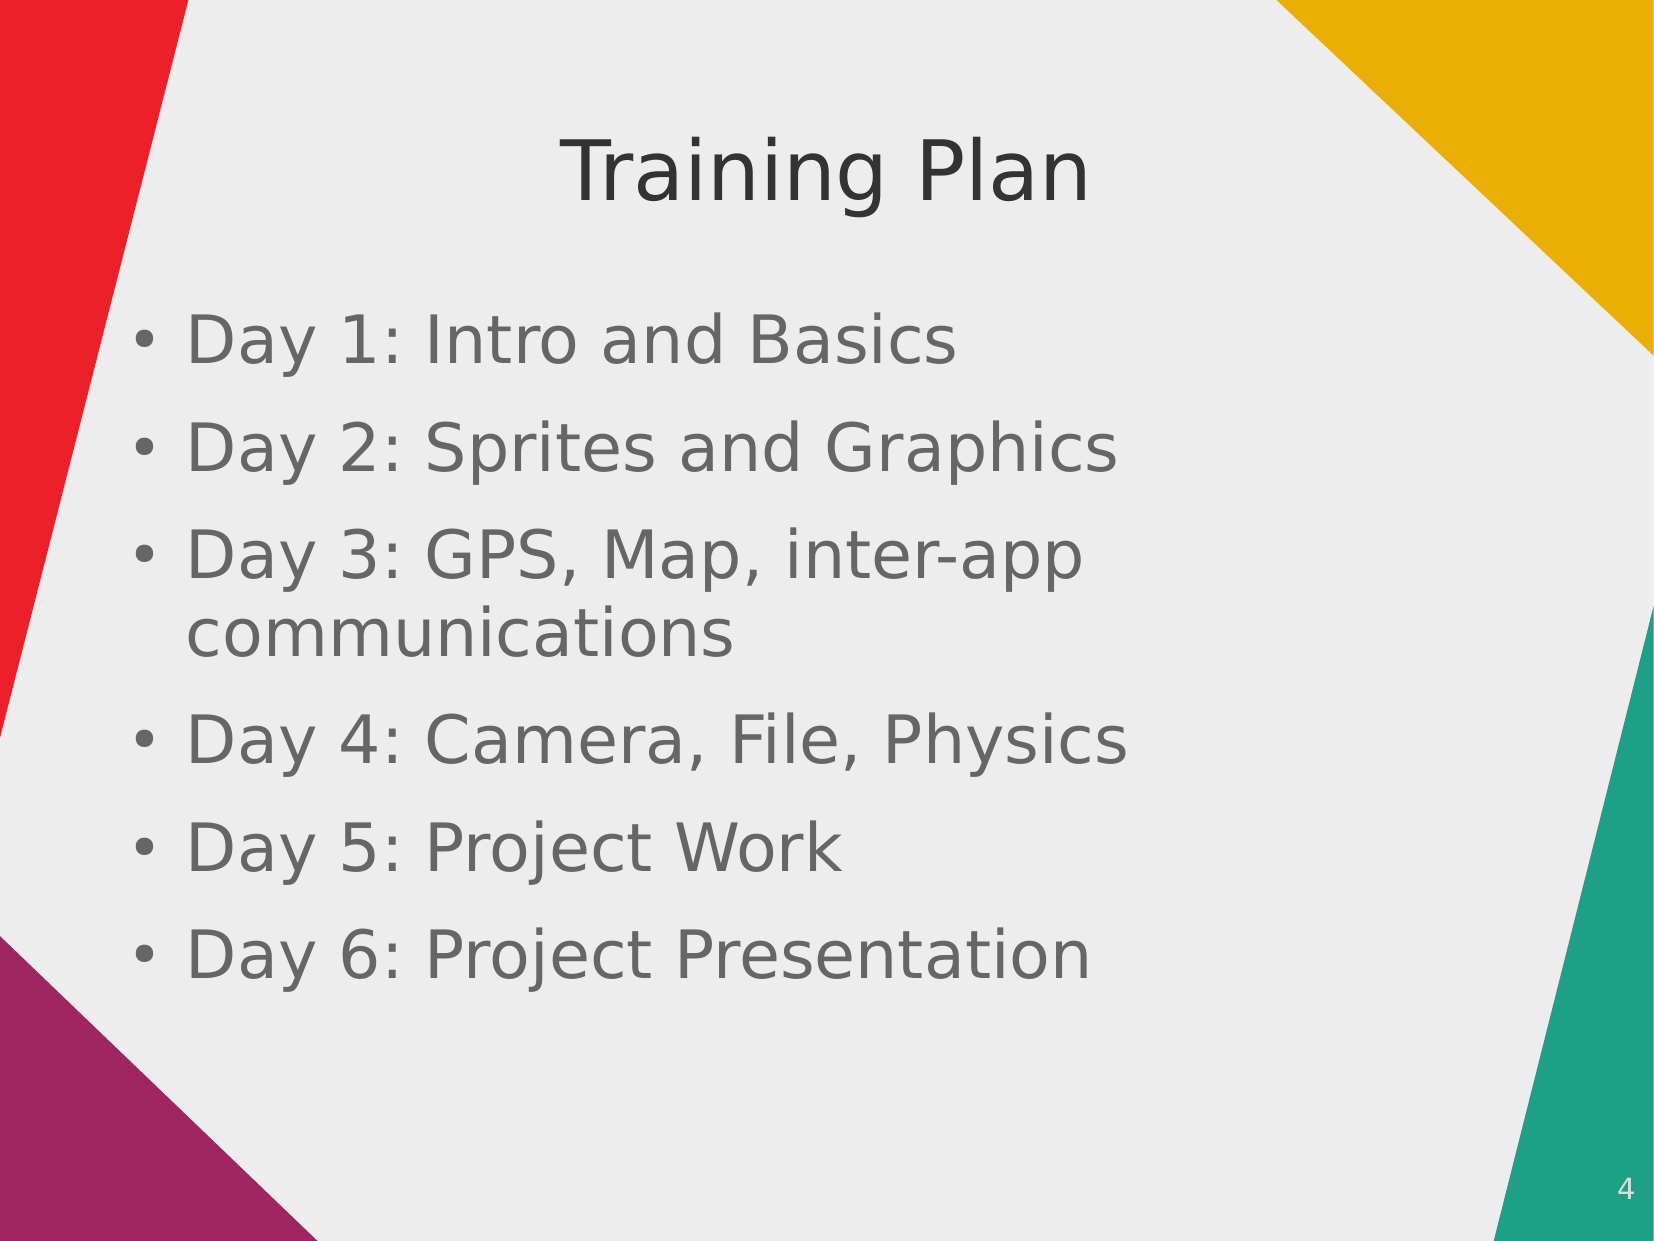

# Training Plan
Day 1: Intro and Basics
Day 2: Sprites and Graphics
Day 3: GPS, Map, inter-app communications
Day 4: Camera, File, Physics
Day 5: Project Work
Day 6: Project Presentation
4